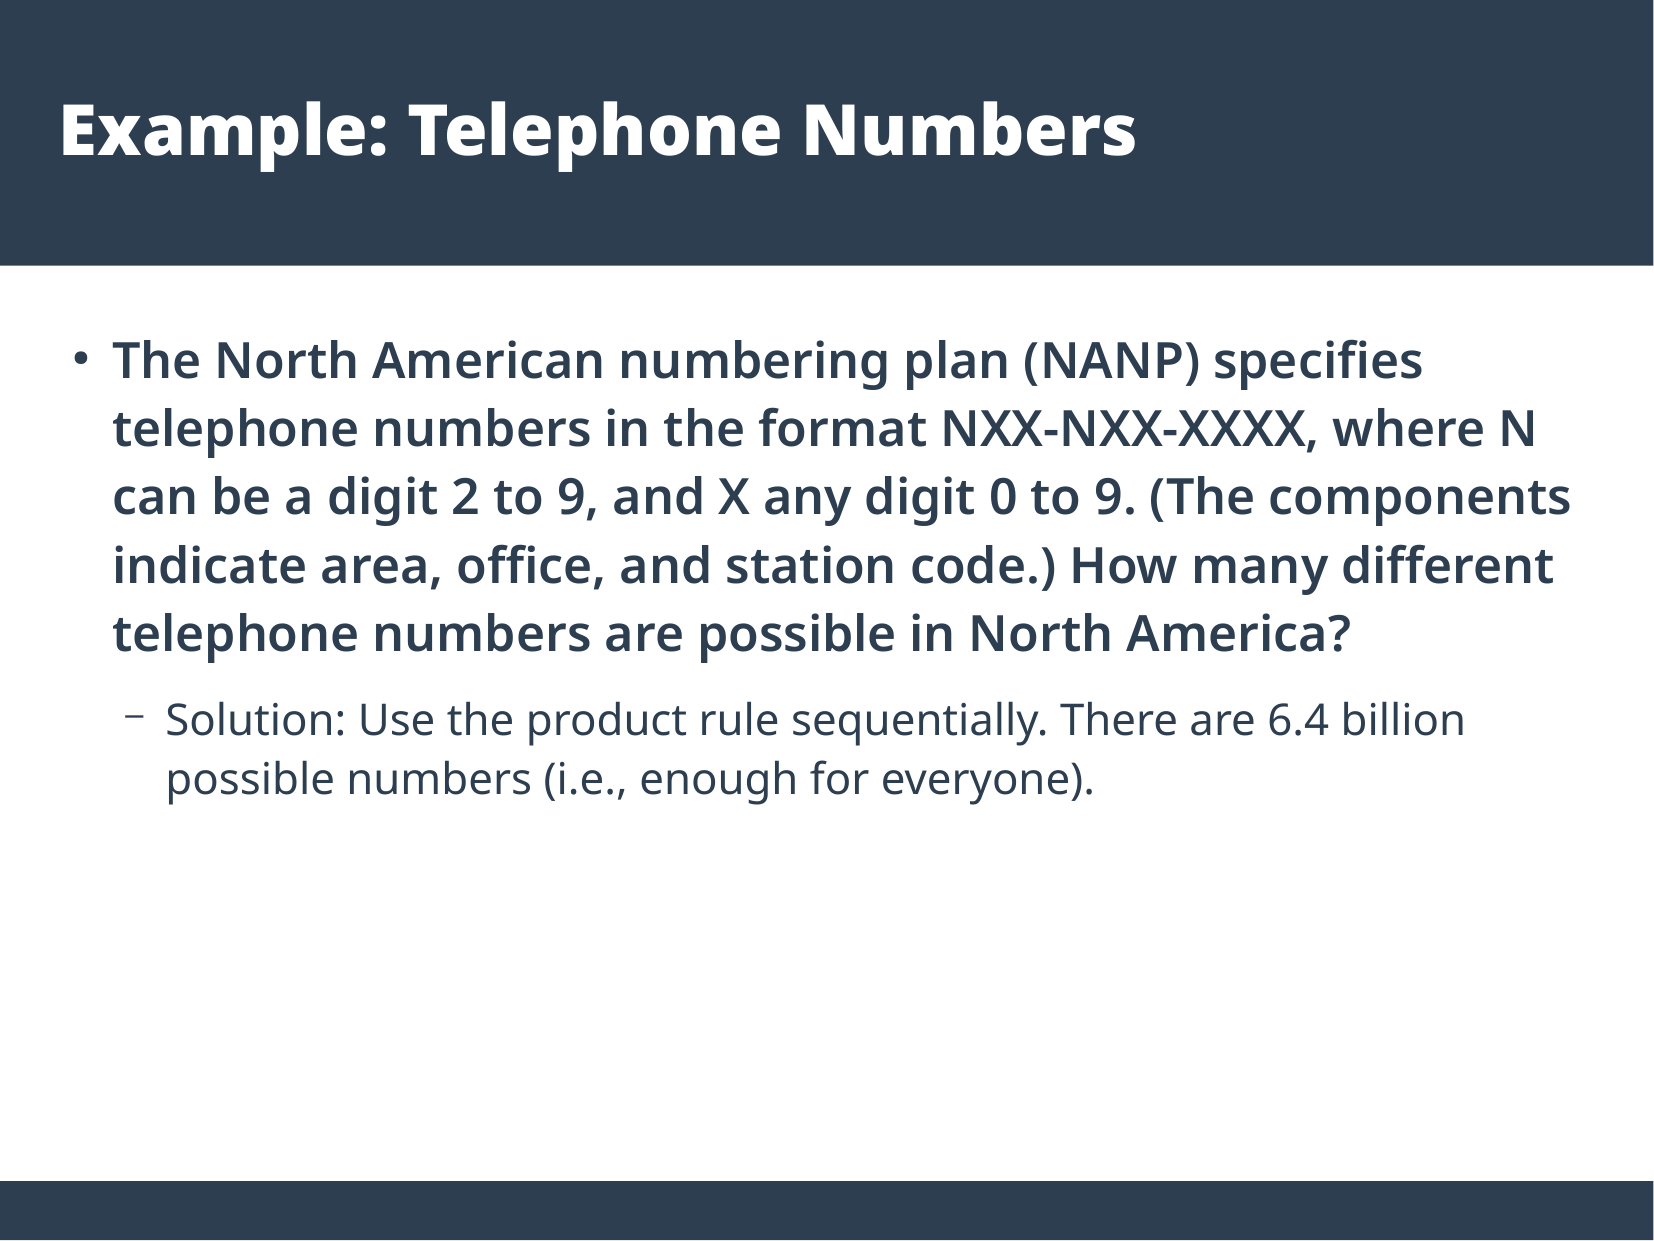

# Example: Telephone Numbers
The North American numbering plan (NANP) specifies telephone numbers in the format NXX-NXX-XXXX, where N can be a digit 2 to 9, and X any digit 0 to 9. (The components indicate area, office, and station code.) How many different telephone numbers are possible in North America?
Solution: Use the product rule sequentially. There are 6.4 billion possible numbers (i.e., enough for everyone).